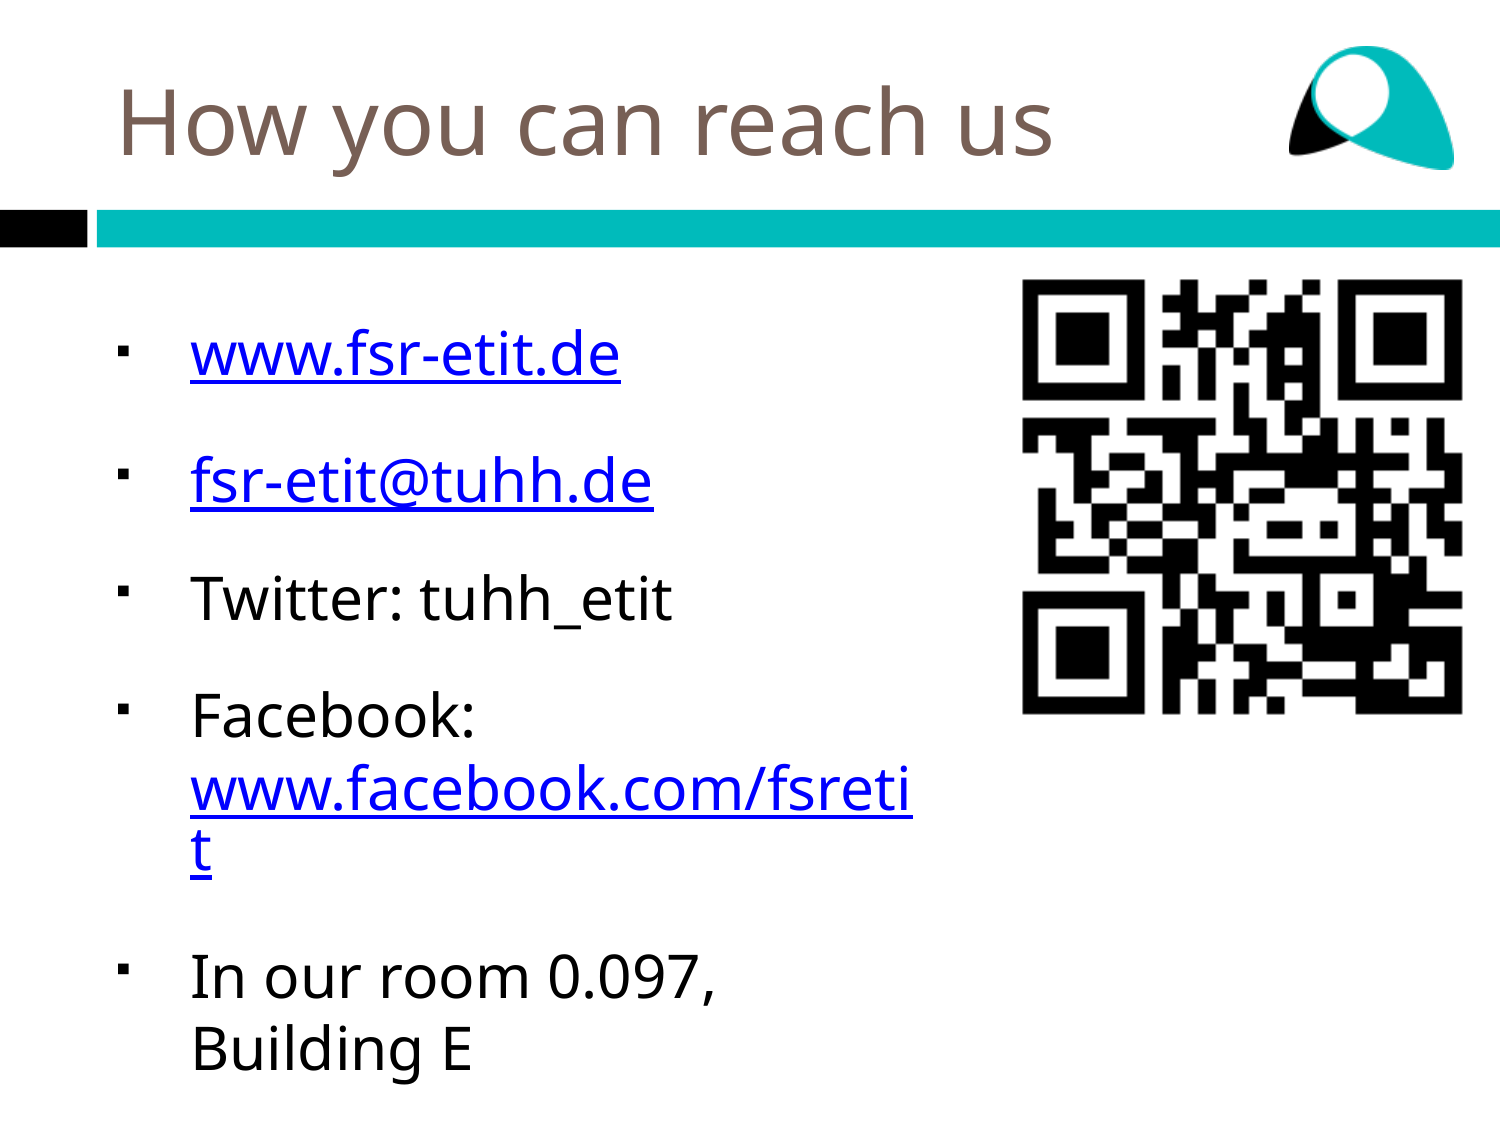

How you can reach us
www.fsr-etit.de
fsr-etit@tuhh.de
Twitter: tuhh_etit
Facebook: www.facebook.com/fsretit
In our room 0.097, Building E